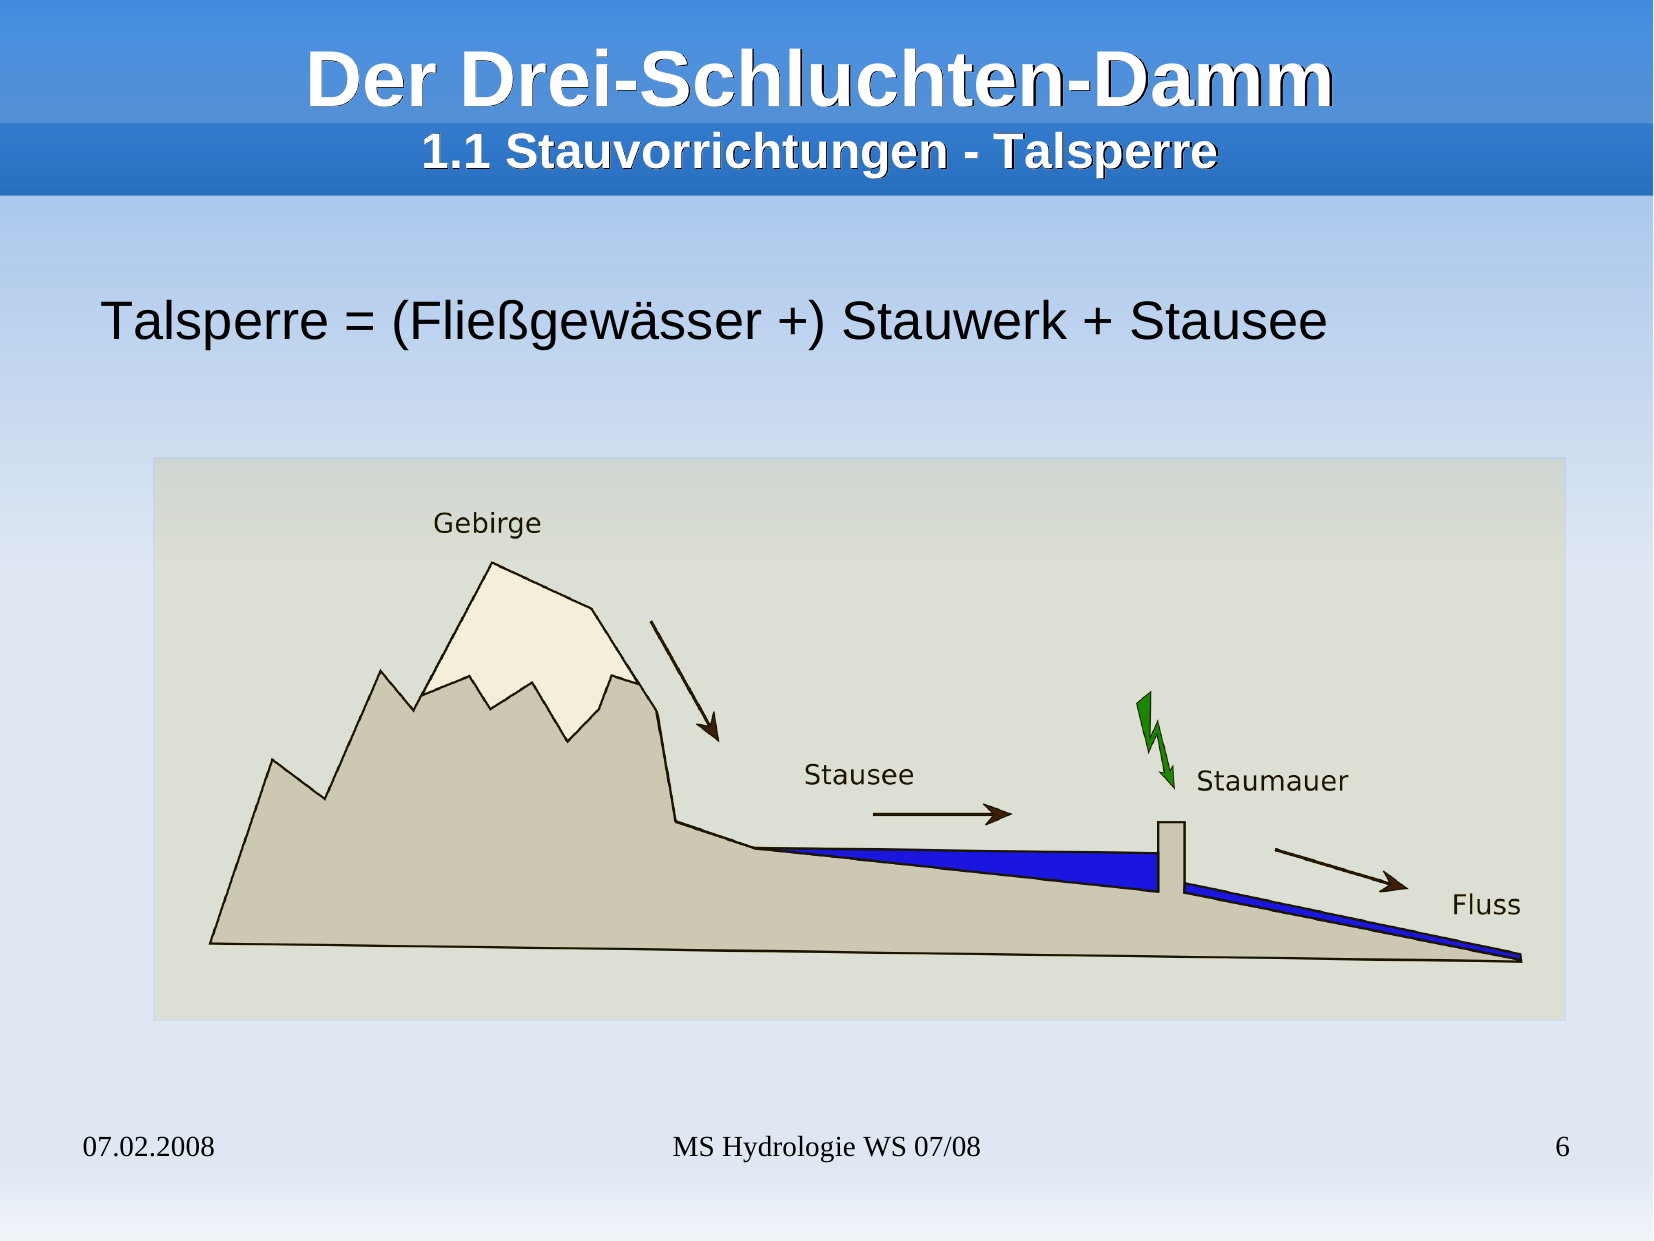

# Der Drei-Schluchten-Damm 1.1 Stauvorrichtungen - Talsperre
Talsperre = (Fließgewässer +) Stauwerk + Stausee
07.02.2008
MS Hydrologie WS 07/08
6